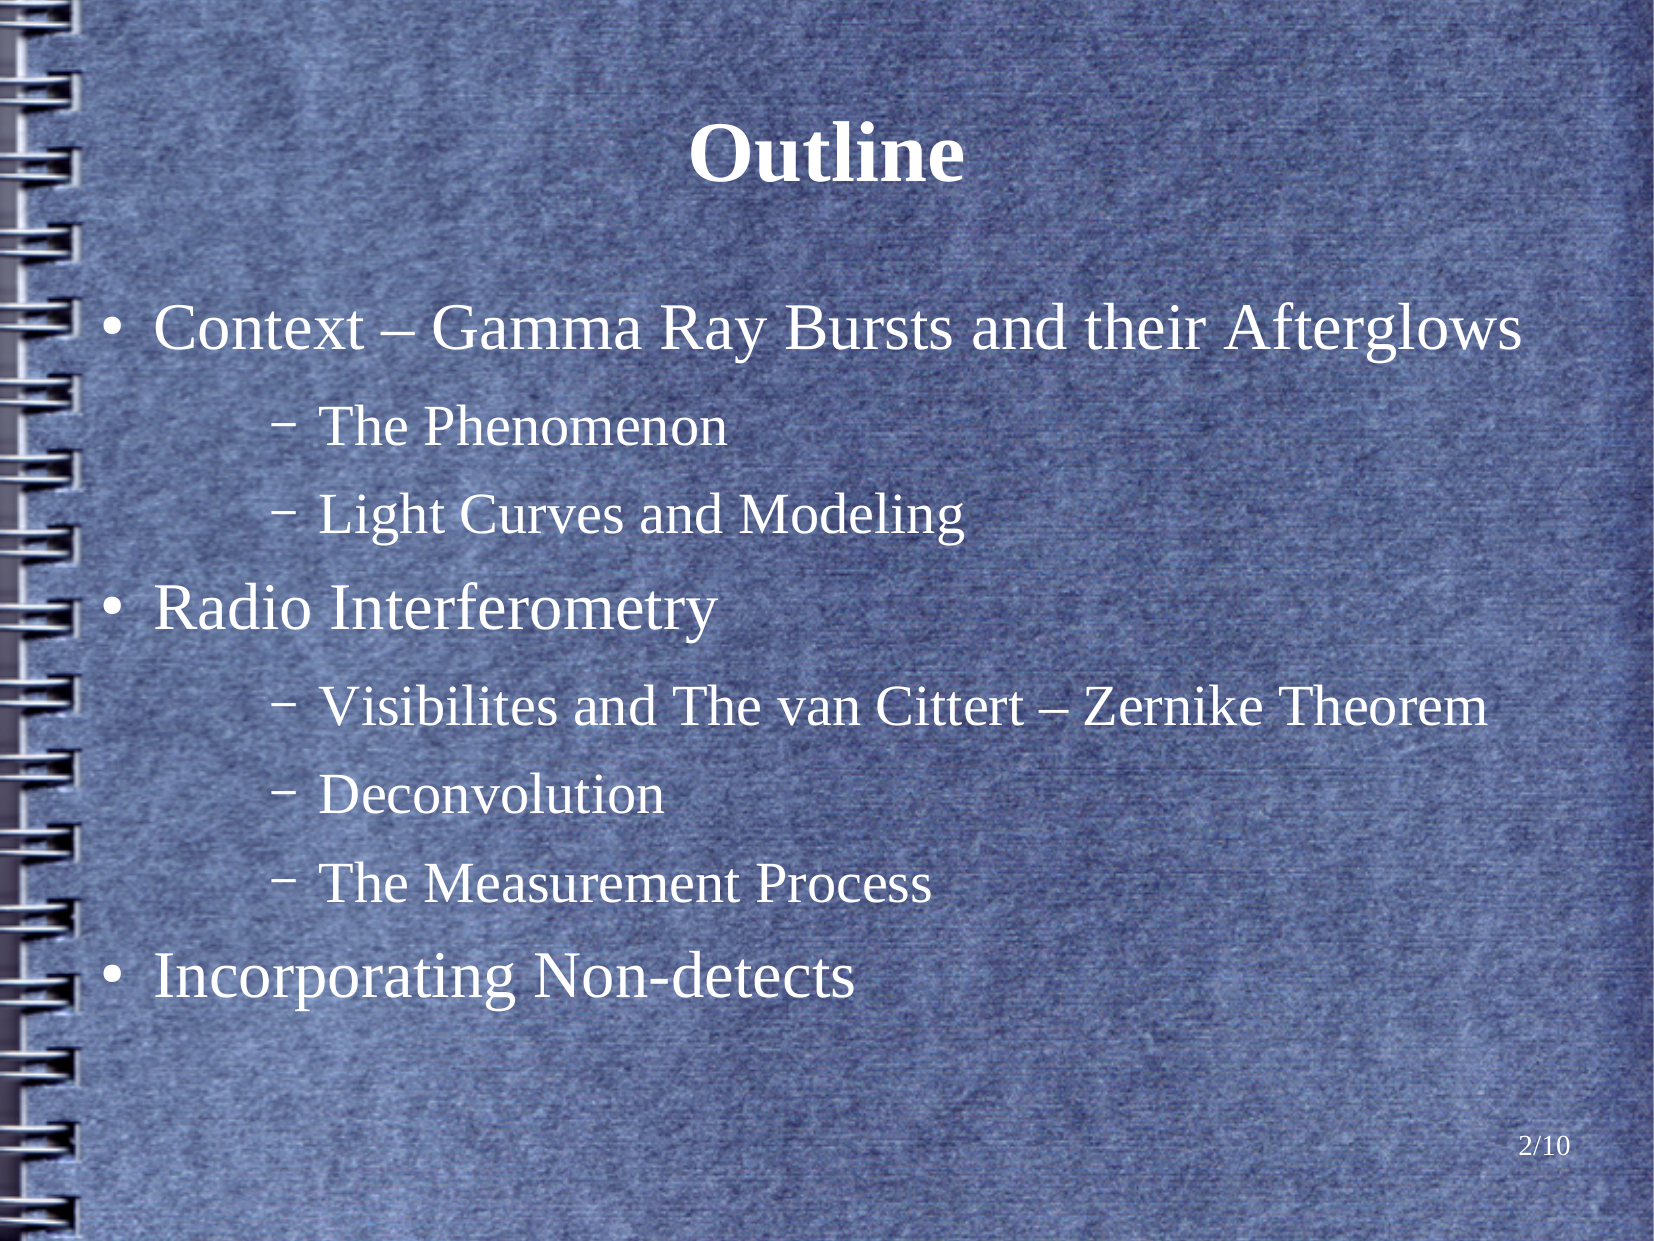

# Outline
Context – Gamma Ray Bursts and their Afterglows
The Phenomenon
Light Curves and Modeling
Radio Interferometry
Visibilites and The van Cittert – Zernike Theorem
Deconvolution
The Measurement Process
Incorporating Non-detects
2